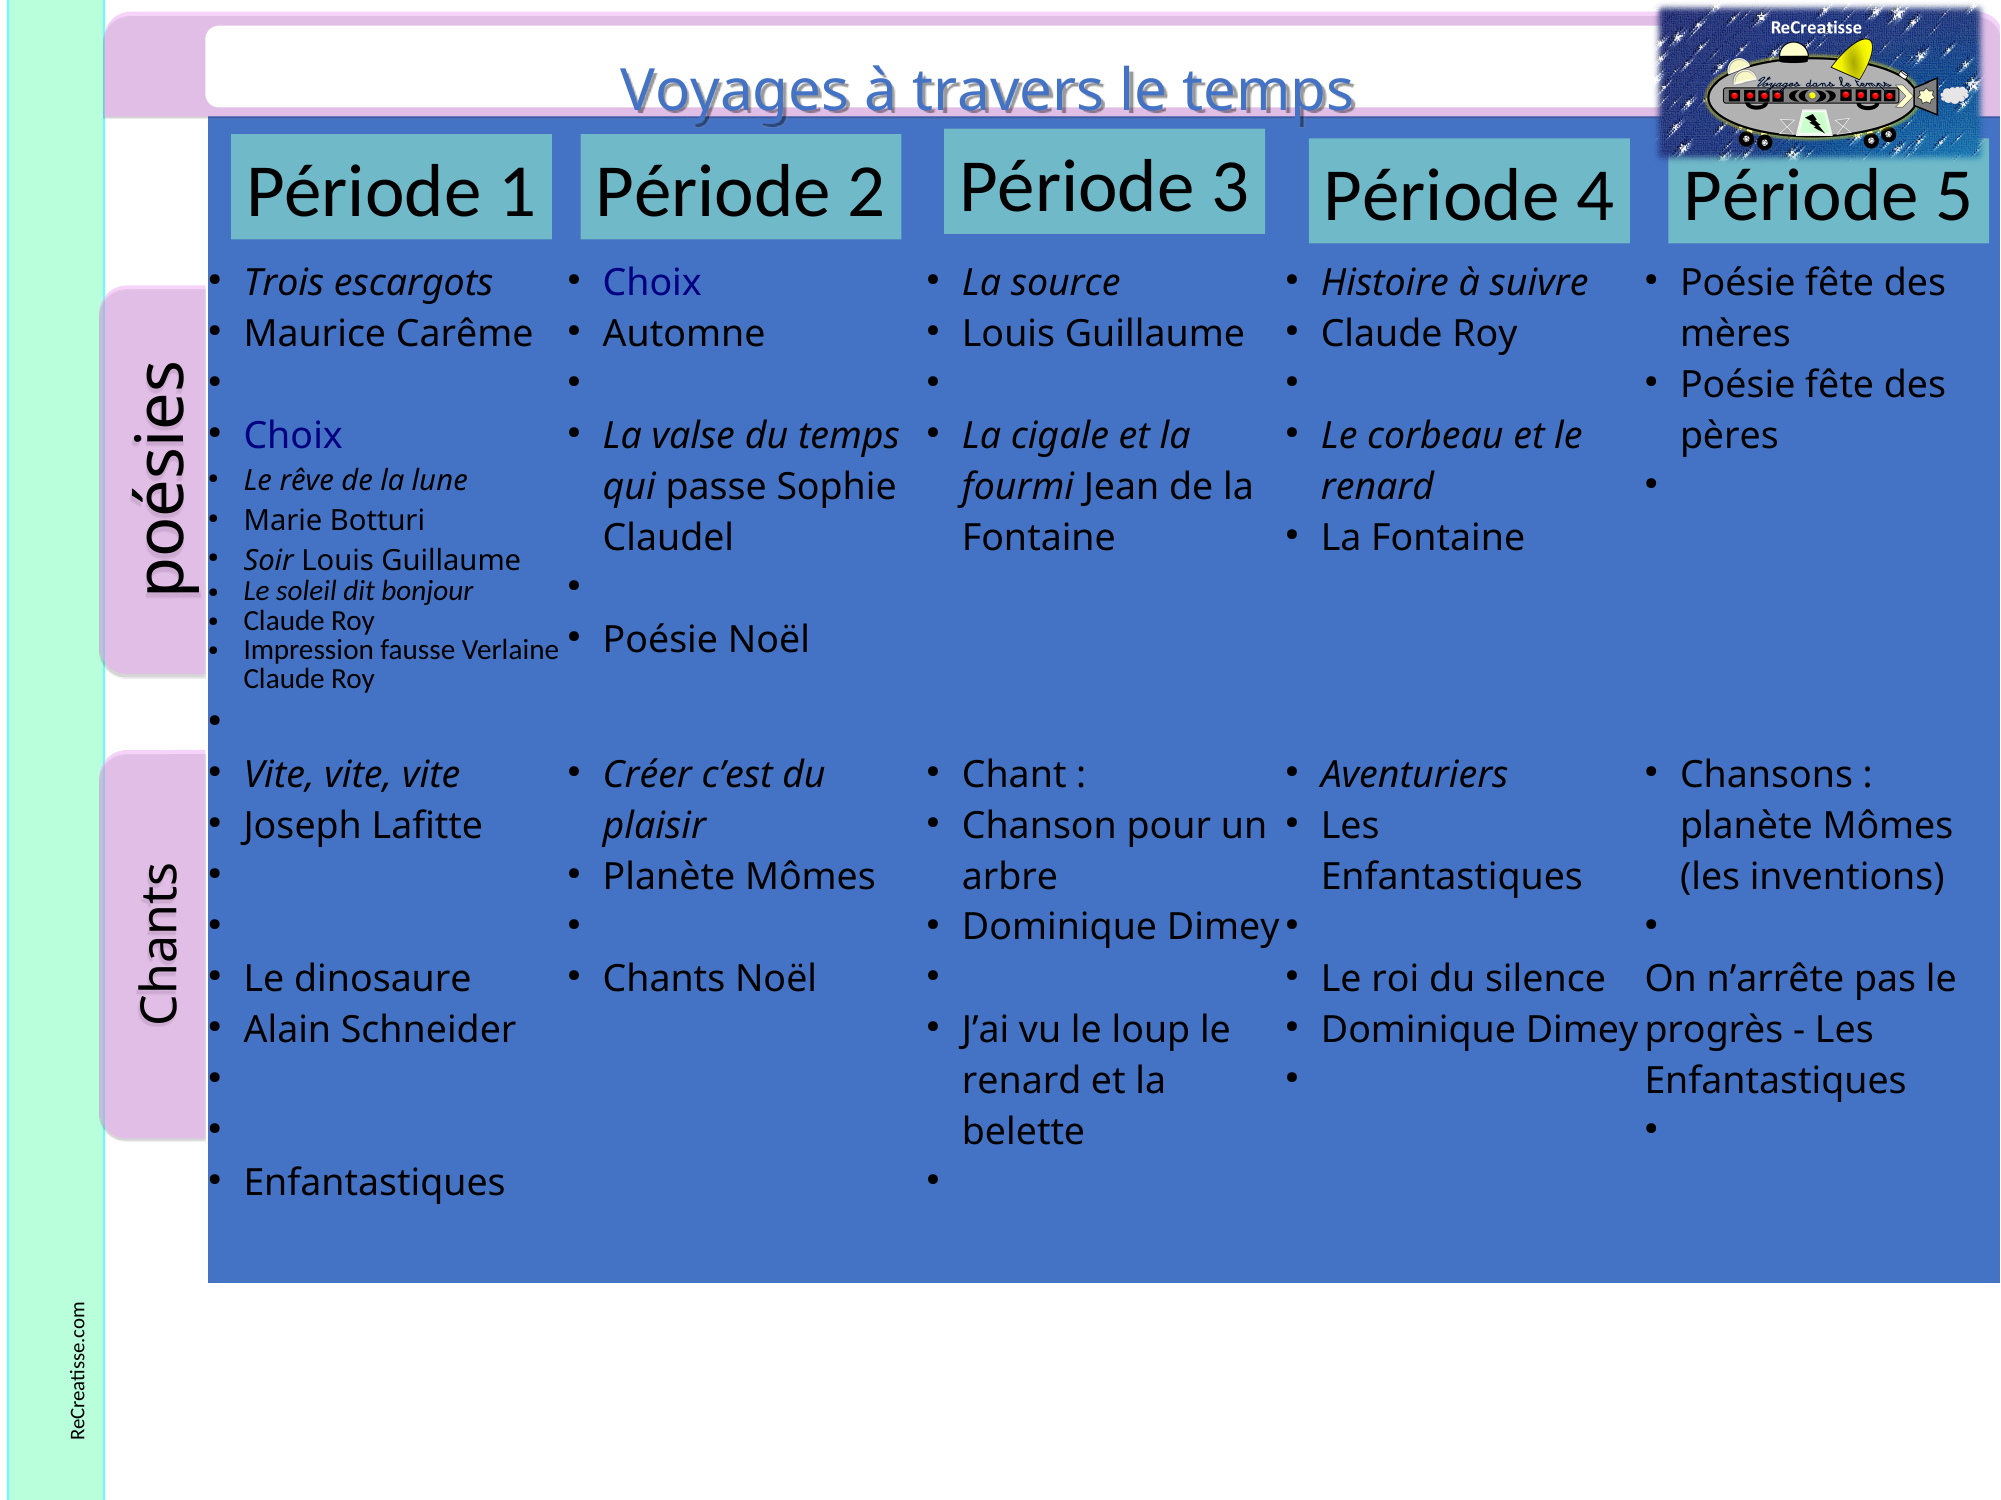

Voyages à travers le temps
| | | | | |
| --- | --- | --- | --- | --- |
| Trois escargots Maurice Carême Choix Le rêve de la lune Marie Botturi Soir Louis Guillaume Le soleil dit bonjour Claude Roy Impression fausse Verlaine Claude Roy | Choix Automne La valse du temps qui passe Sophie Claudel Poésie Noël | La source Louis Guillaume La cigale et la fourmi Jean de la Fontaine | Histoire à suivre Claude Roy Le corbeau et le renard La Fontaine | Poésie fête des mères Poésie fête des pères |
| Vite, vite, vite Joseph Lafitte Le dinosaure Alain Schneider Enfantastiques | Créer c’est du plaisir Planète Mômes Chants Noël | Chant : Chanson pour un arbre Dominique Dimey J’ai vu le loup le renard et la belette | Aventuriers Les Enfantastiques Le roi du silence Dominique Dimey | Chansons : planète Mômes (les inventions) On n’arrête pas le progrès - Les Enfantastiques |
Période 3
Période 1
Période 2
Période 4
Période 5
poésies
Chants
ReCreatisse.com